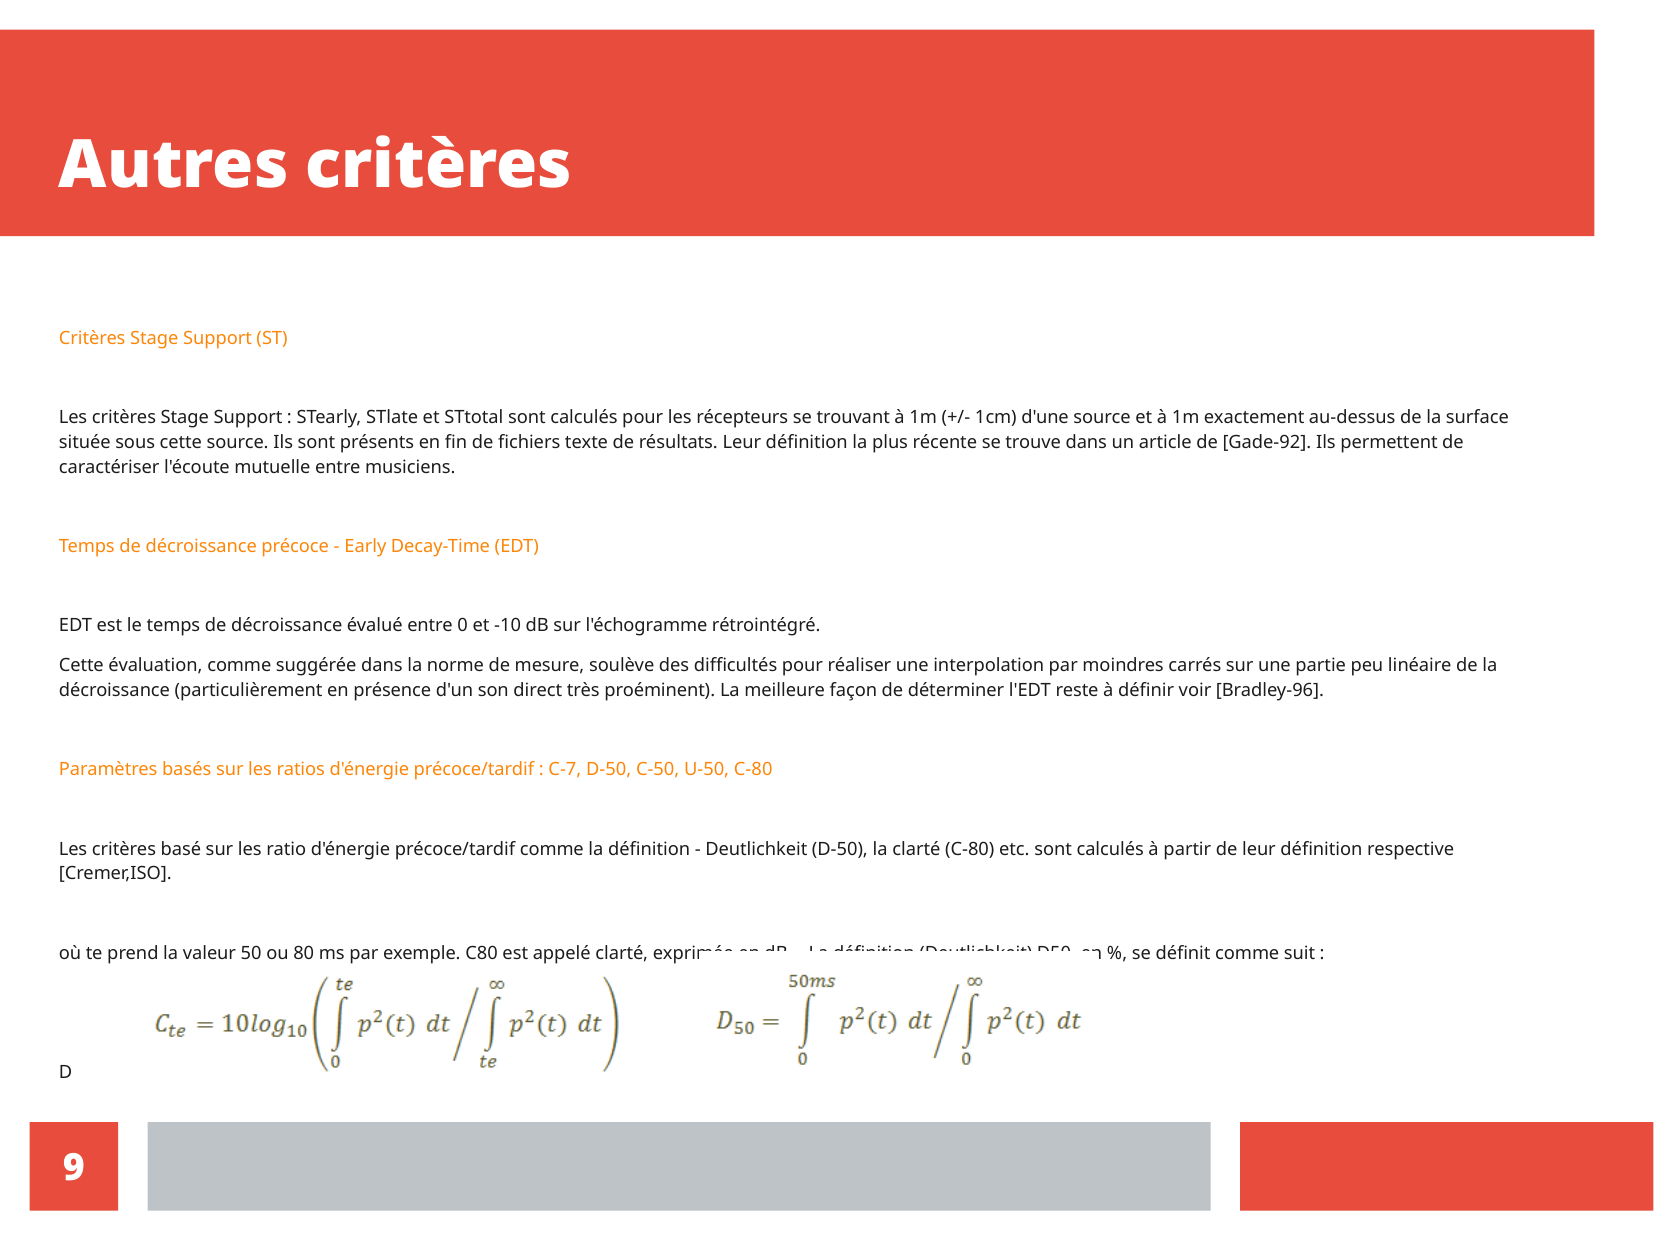

# Autres critères
Critères Stage Support (ST)
Les critères Stage Support : STearly, STlate et STtotal sont calculés pour les récepteurs se trouvant à 1m (+/- 1cm) d'une source et à 1m exactement au-dessus de la surface située sous cette source. Ils sont présents en fin de fichiers texte de résultats. Leur définition la plus récente se trouve dans un article de [Gade-92]. Ils permettent de caractériser l'écoute mutuelle entre musiciens.
Temps de décroissance précoce - Early Decay-Time (EDT)
EDT est le temps de décroissance évalué entre 0 et -10 dB sur l'échogramme rétrointégré.
Cette évaluation, comme suggérée dans la norme de mesure, soulève des difficultés pour réaliser une interpolation par moindres carrés sur une partie peu linéaire de la décroissance (particulièrement en présence d'un son direct très proéminent). La meilleure façon de déterminer l'EDT reste à définir voir [Bradley-96].
Paramètres basés sur les ratios d'énergie précoce/tardif : C-7, D-50, C-50, U-50, C-80
Les critères basé sur les ratio d'énergie précoce/tardif comme la définition - Deutlichkeit (D-50), la clarté (C-80) etc. sont calculés à partir de leur définition respective [Cremer,ISO].
où te prend la valeur 50 ou 80 ms par exemple. C80 est appelé clarté, exprimée en dB.   La définition (Deutlichkeit) D50, en %, se définit comme suit :
D
9